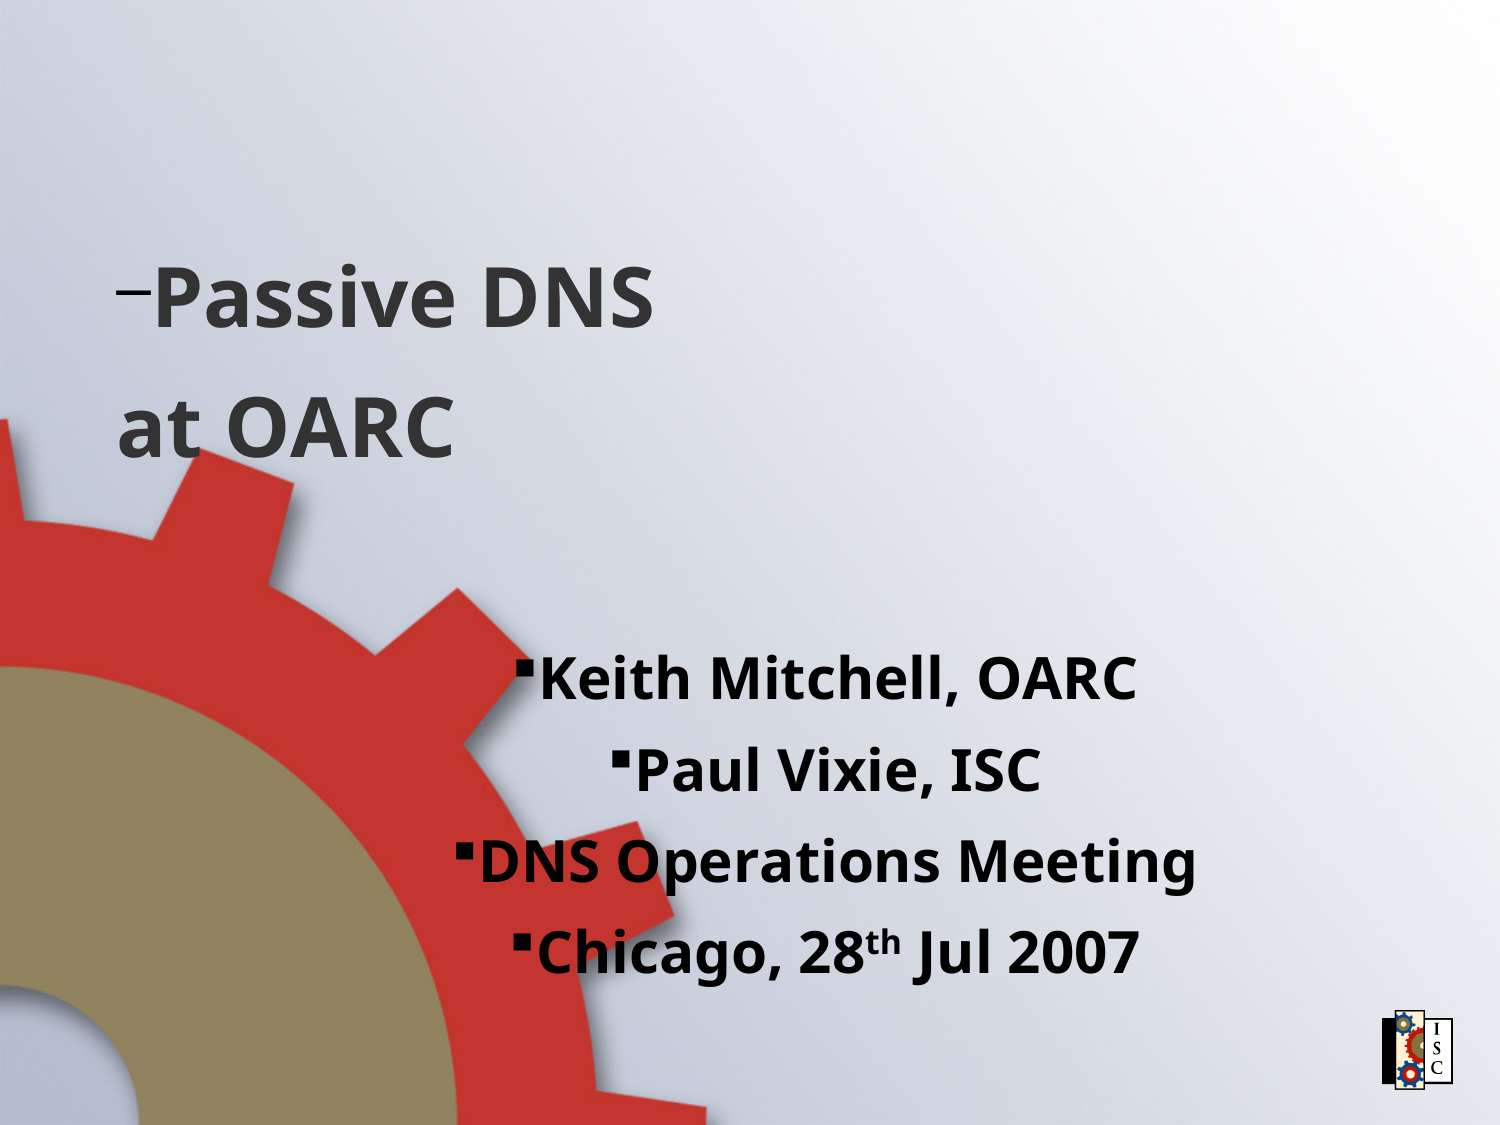

# Passive DNS at OARC
Keith Mitchell, OARC
Paul Vixie, ISC
DNS Operations Meeting
Chicago, 28th Jul 2007